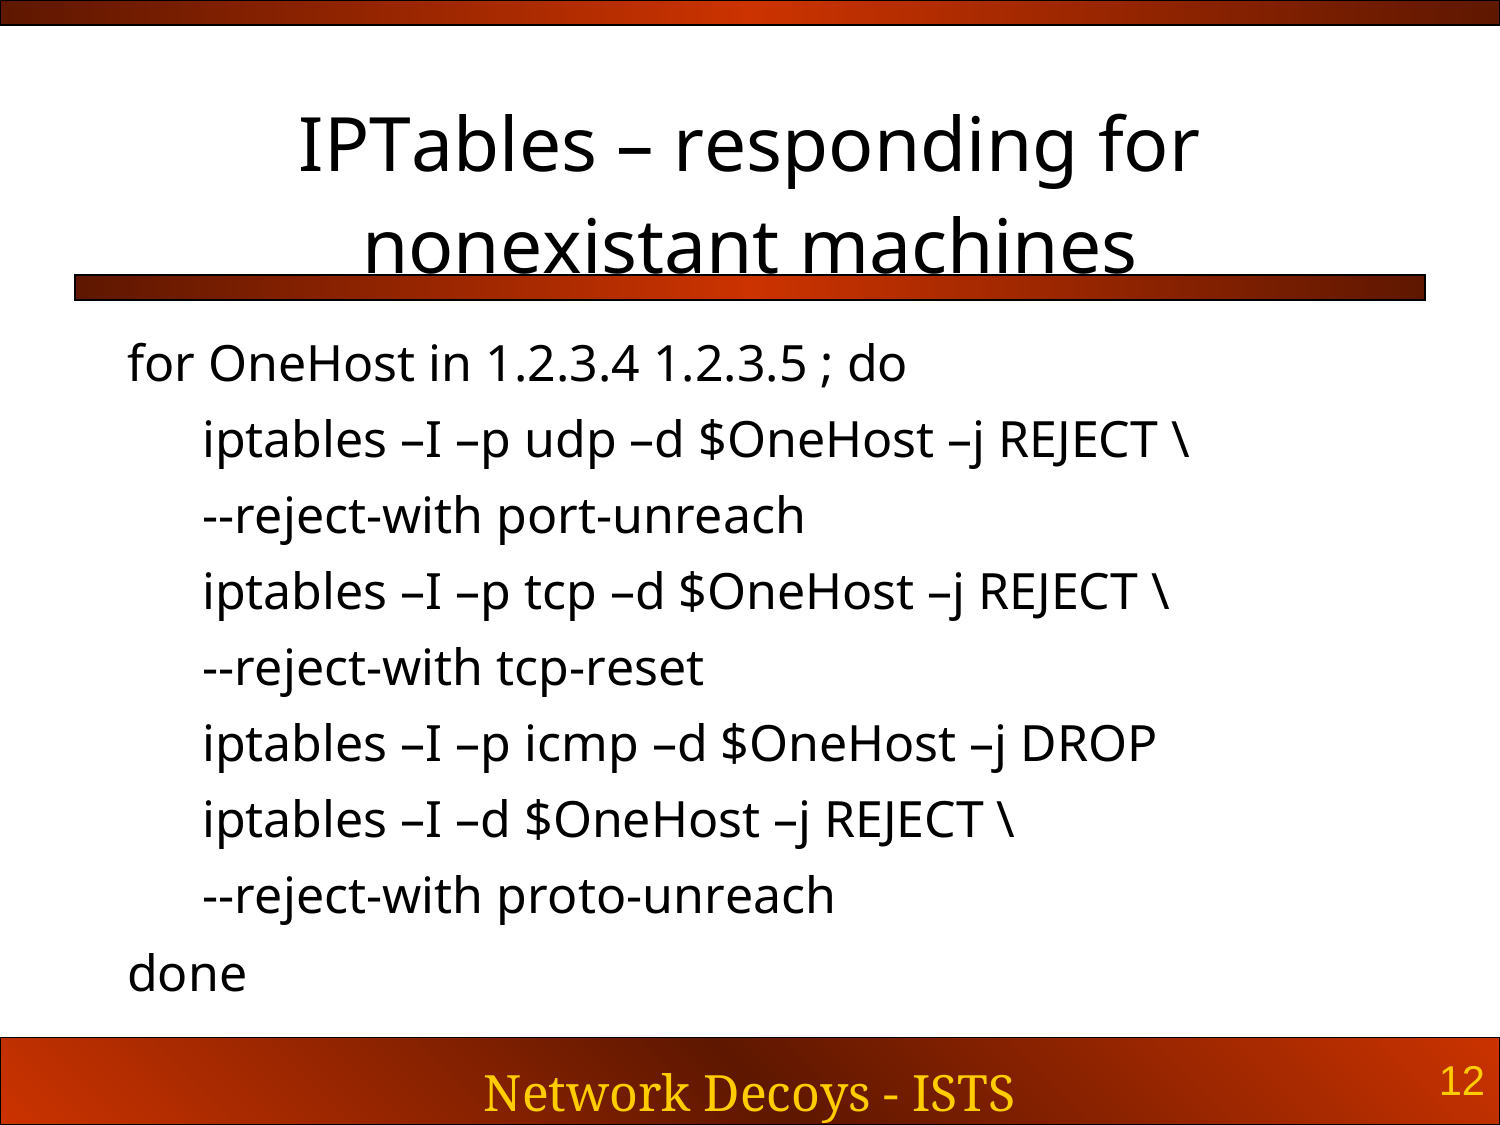

# IPTables – responding for nonexistant machines
for OneHost in 1.2.3.4 1.2.3.5 ; do
iptables –I –p udp –d $OneHost –j REJECT \
--reject-with port-unreach
iptables –I –p tcp –d $OneHost –j REJECT \
--reject-with tcp-reset
iptables –I –p icmp –d $OneHost –j DROP
iptables –I –d $OneHost –j REJECT \
--reject-with proto-unreach
done